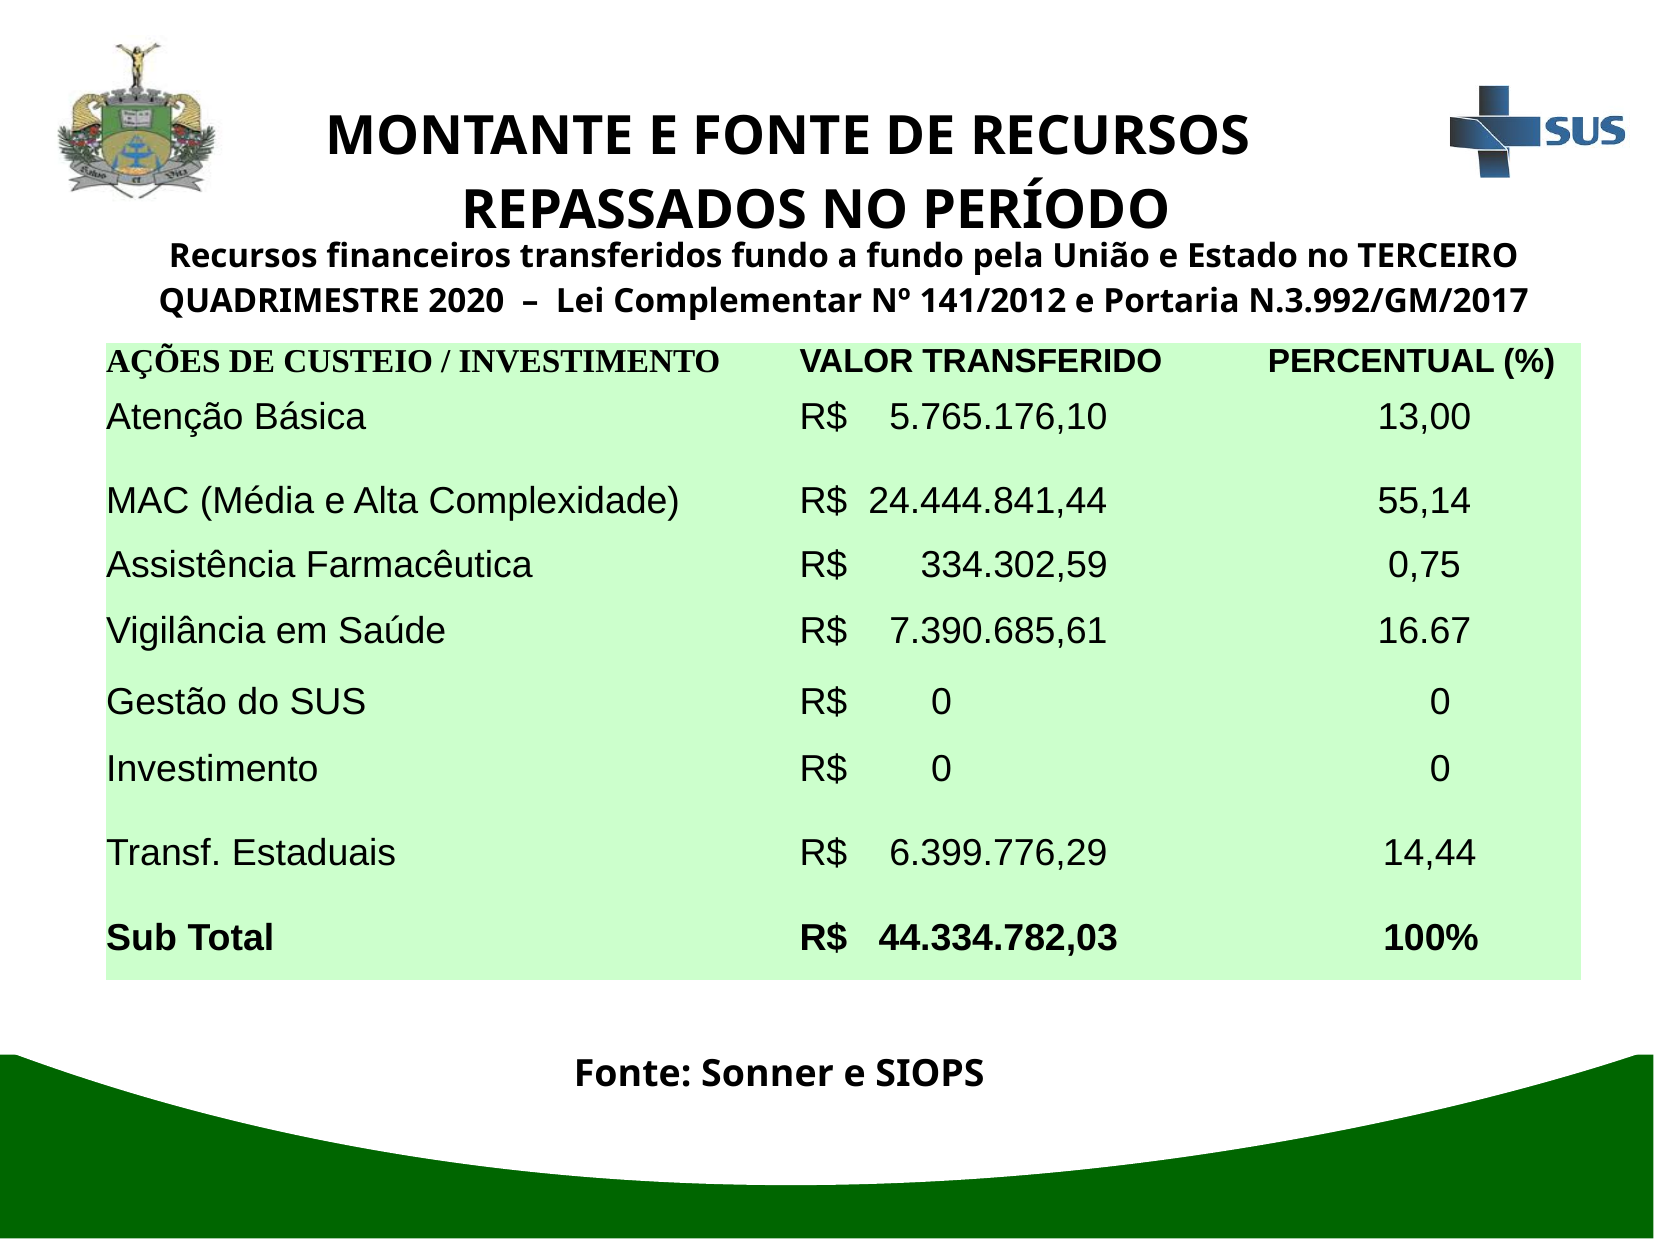

MONTANTE E FONTE DE RECURSOS REPASSADOS NO PERÍODO
Recursos financeiros transferidos fundo a fundo pela União e Estado no TERCEIRO QUADRIMESTRE 2020 – Lei Complementar Nº 141/2012 e Portaria N.3.992/GM/2017
| AÇÕES DE CUSTEIO / INVESTIMENTO | VALOR TRANSFERIDO | PERCENTUAL (%) |
| --- | --- | --- |
| Atenção Básica | R$ 5.765.176,10 | 13,00 |
| MAC (Média e Alta Complexidade) | R$ 24.444.841,44 | 55,14 |
| Assistência Farmacêutica | R$ 334.302,59 | 0,75 |
| Vigilância em Saúde | R$ 7.390.685,61 | 16.67 |
| Gestão do SUS | R$ 0 | 0 |
| Investimento | R$ 0 | 0 |
| Transf. Estaduais | R$ 6.399.776,29 | 14,44 |
| Sub Total | R$ 44.334.782,03 | 100% |
Fonte: Sonner e SIOPS